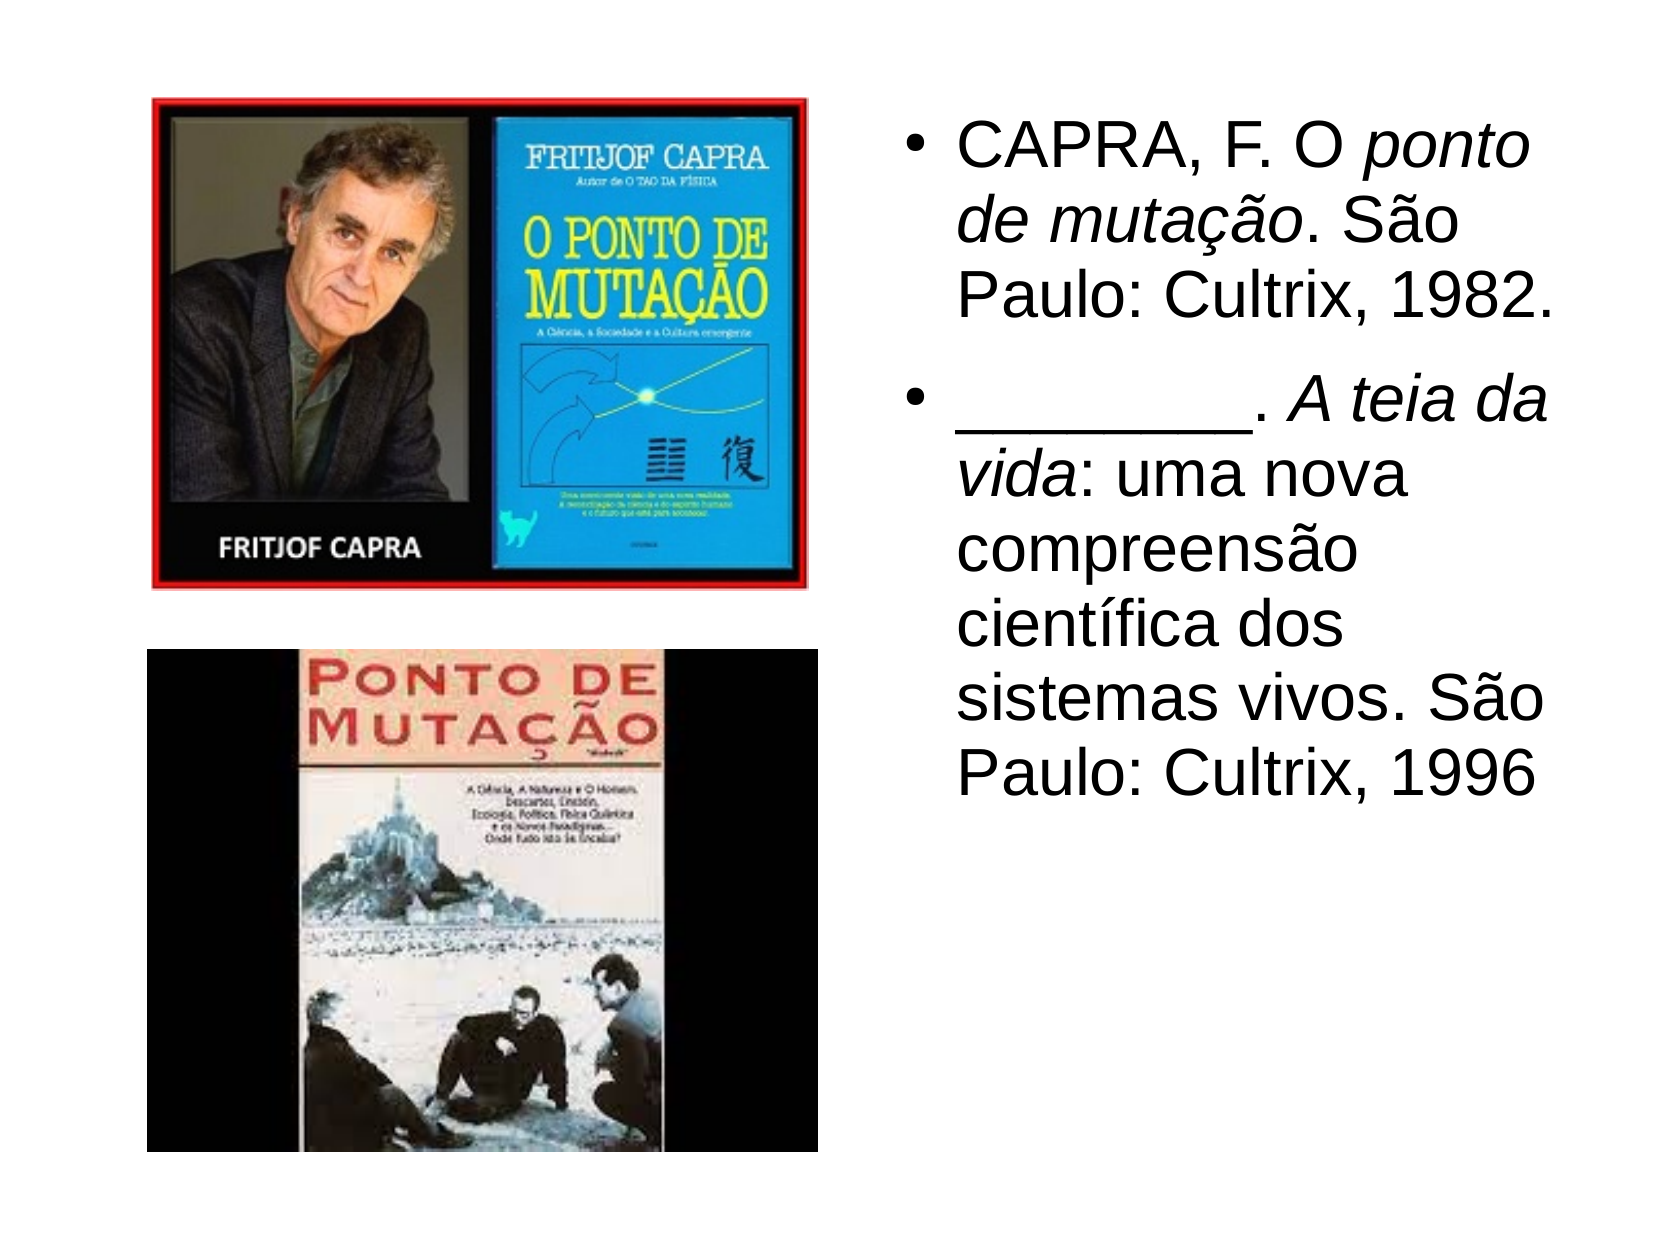

# CAPRA, F. O ponto de mutação. São Paulo: Cultrix, 1982.
________. A teia da vida: uma nova compreensão científica dos sistemas vivos. São Paulo: Cultrix, 1996